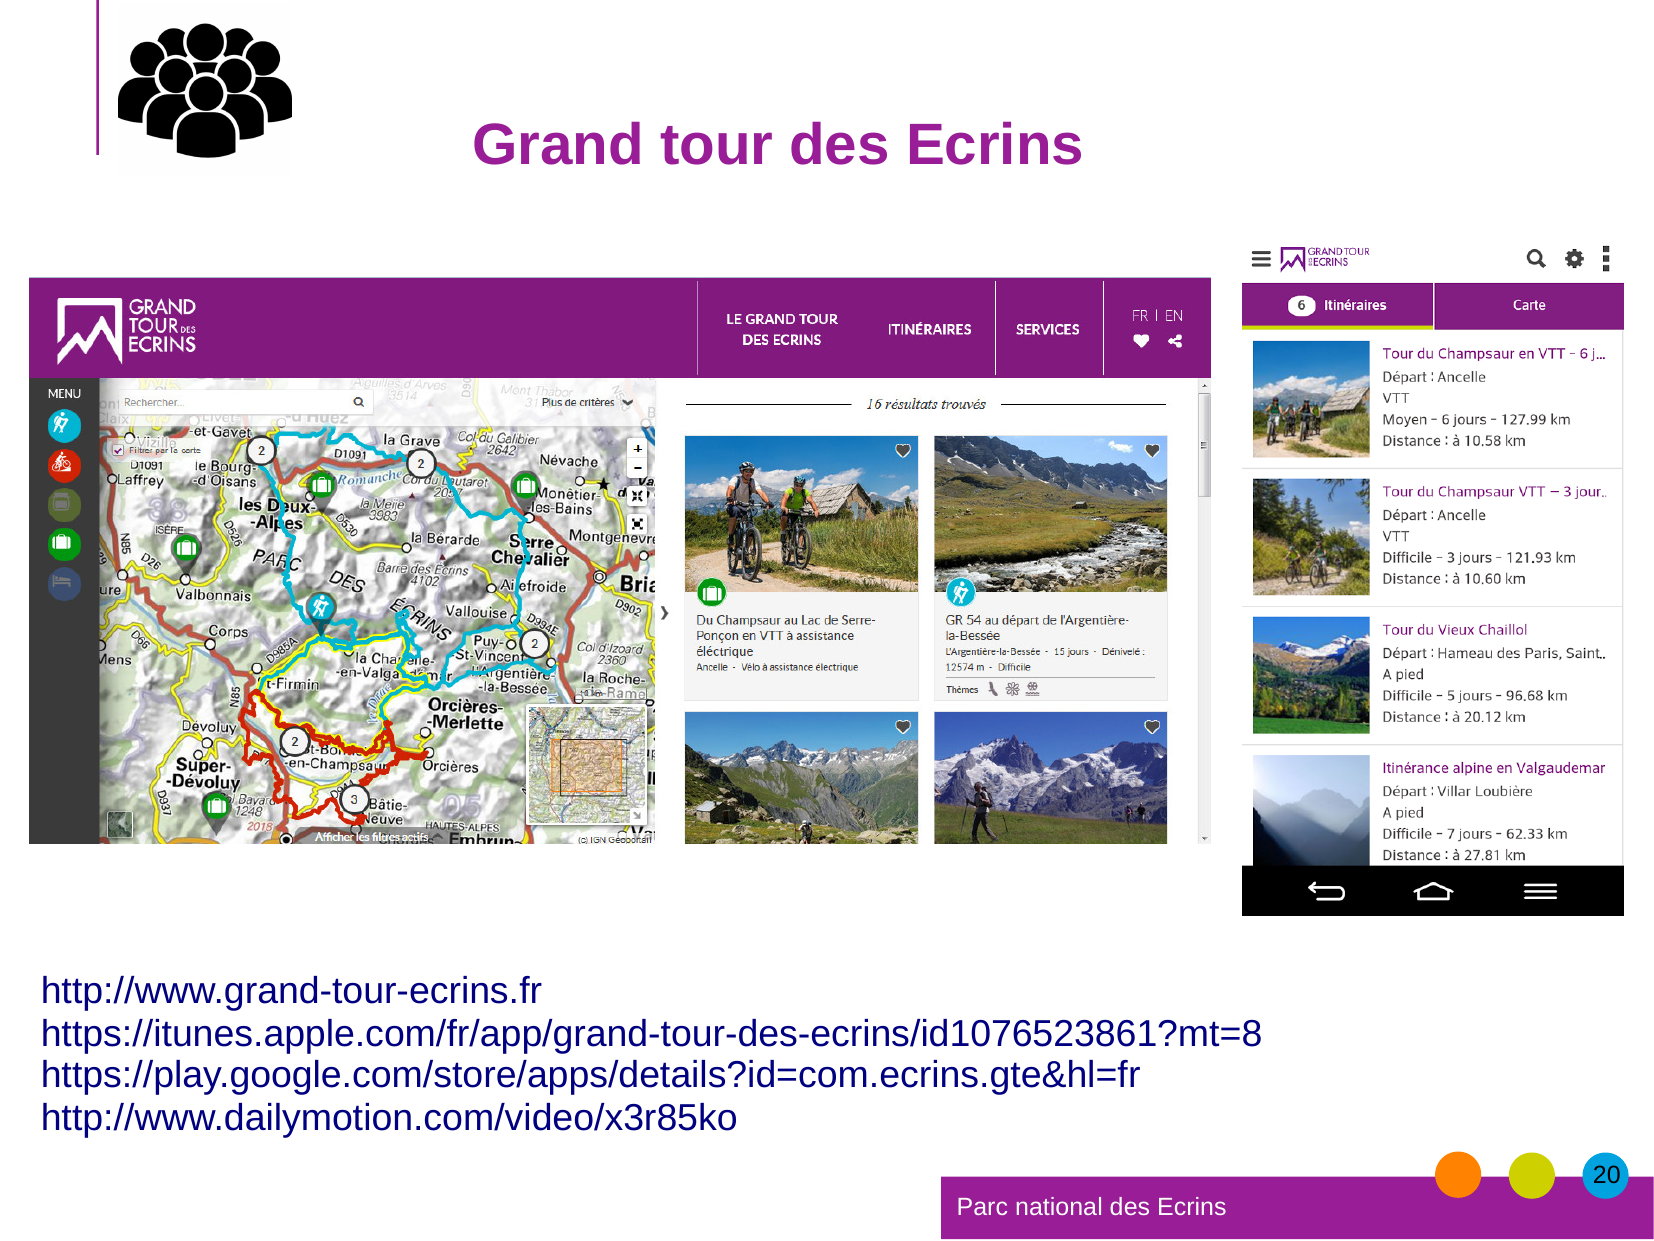

# Grand tour des Ecrins
http://www.grand-tour-ecrins.fr
https://itunes.apple.com/fr/app/grand-tour-des-ecrins/id1076523861?mt=8
https://play.google.com/store/apps/details?id=com.ecrins.gte&hl=fr
http://www.dailymotion.com/video/x3r85ko